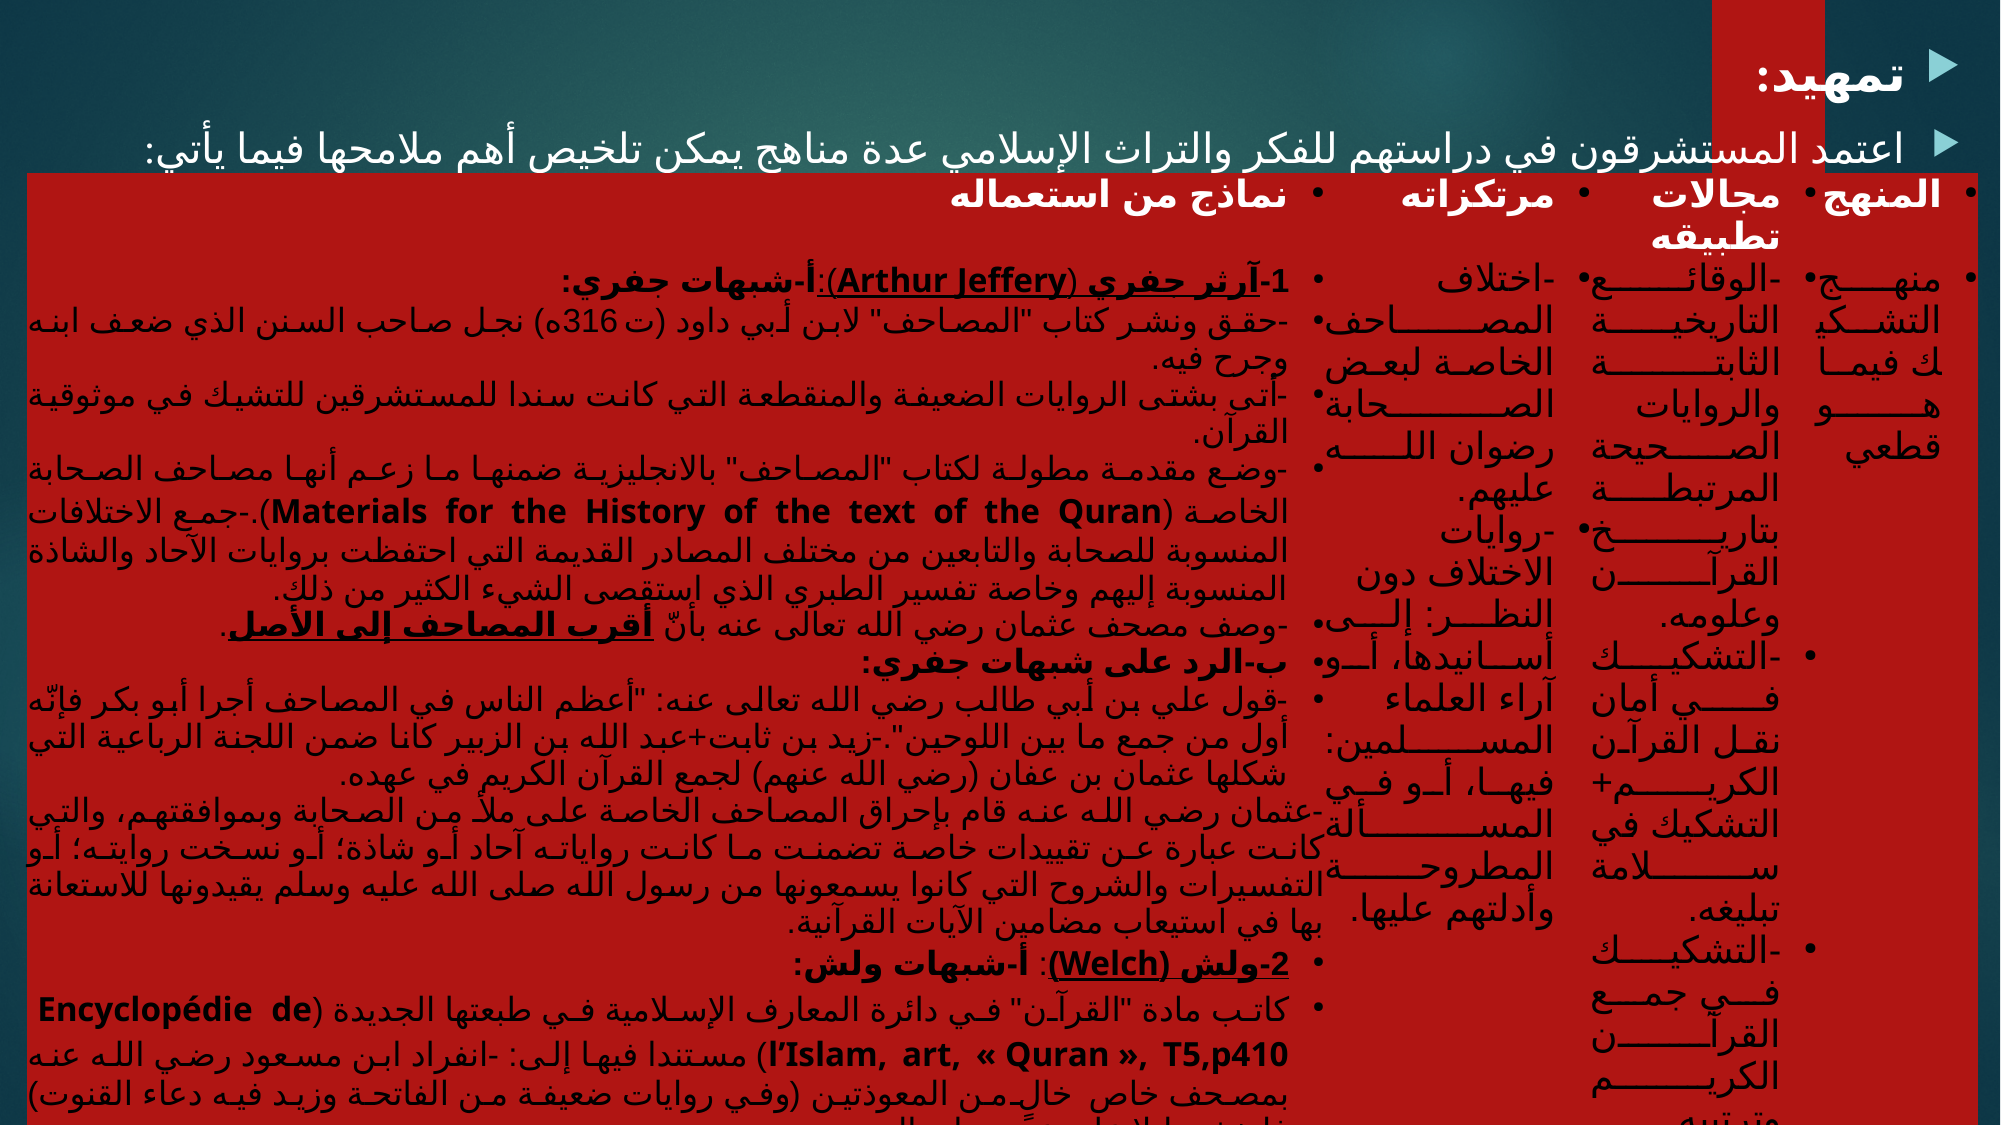

# تمهيد:
اعتمد المستشرقون في دراستهم للفكر والتراث الإسلامي عدة مناهج يمكن تلخيص أهم ملامحها فيما يأتي:
| نماذج من استعماله | مرتكزاته | مجالات تطبيقه | المنهج |
| --- | --- | --- | --- |
| 1-آرثر جفري (Arthur Jeffery):أ-شبهات جفري: -حقق ونشر كتاب "المصاحف" لابن أبي داود (ت316ه) نجل صاحب السنن الذي ضعف ابنه وجرح فيه. -أتى بشتى الروايات الضعيفة والمنقطعة التي كانت سندا للمستشرقين للتشيك في موثوقية القرآن. -وضع مقدمة مطولة لكتاب "المصاحف" بالانجليزية ضمنها ما زعم أنها مصاحف الصحابة الخاصة (Materials for the History of the text of the Quran).-جمع الاختلافات المنسوبة للصحابة والتابعين من مختلف المصادر القديمة التي احتفظت بروايات الآحاد والشاذة المنسوبة إليهم وخاصة تفسير الطبري الذي استقصى الشيء الكثير من ذلك. -وصف مصحف عثمان رضي الله تعالى عنه بأنّ أقرب المصاحف إلى الأصل. ب-الرد على شبهات جفري: -قول علي بن أبي طالب رضي الله تعالى عنه: "أعظم الناس في المصاحف أجرا أبو بكر فإنّه أول من جمع ما بين اللوحين".-زيد بن ثابت+عبد الله بن الزبير كانا ضمن اللجنة الرباعية التي شكلها عثمان بن عفان (رضي الله عنهم) لجمع القرآن الكريم في عهده. -عثمان رضي الله عنه قام بإحراق المصاحف الخاصة على ملأ من الصحابة وبموافقتهم، والتي كانت عبارة عن تقييدات خاصة تضمنت ما كانت رواياته آحاد أو شاذة؛ أو نسخت روايته؛ أو التفسيرات والشروح التي كانوا يسمعونها من رسول الله صلى الله عليه وسلم يقيدونها للاستعانة بها في استيعاب مضامين الآيات القرآنية. 2-ولش (Welch): أ-شبهات ولش: كاتب مادة "القرآن" في دائرة المعارف الإسلامية في طبعتها الجديدة (Encyclopédie de l’Islam, art, « Quran », T5,p410) مستندا فيها إلى: -انفراد ابن مسعود رضي الله عنه بمصحف خاص خالٍ من المعوذتين (وفي روايات ضعيفة من الفاتحة وزيد فيه دعاء القنوت) فاتخذه دليلا على عدم تواتر السورتين. ب-الرد على شبهات ولش: والرد على الشبهة التي أثارها ولش والتي لم يكن السباق إليها قد دحضها العلماء المسلمين وعلى رأسهم الباقلاني والنووي والمازري | -اختلاف المصاحف الخاصة لبعض الصحابة رضوان الله عليهم. -روايات الاختلاف دون النظر: إلى أسانيدها، أو آراء العلماء المسلمين: فيها، أو في المسألة المطروحة وأدلتهم عليها. | -الوقائع التاريخية الثابتة والروايات الصحيحة المرتبطة بتاريخ القرآن وعلومه. -التشكيك في أمان نقل القرآن الكريم+ التشكيك في سلامة تبليغه. -التشكيك في جمع القرآن الكريم وترتيبه. | منهج التشكيك فيما هو قطعي |